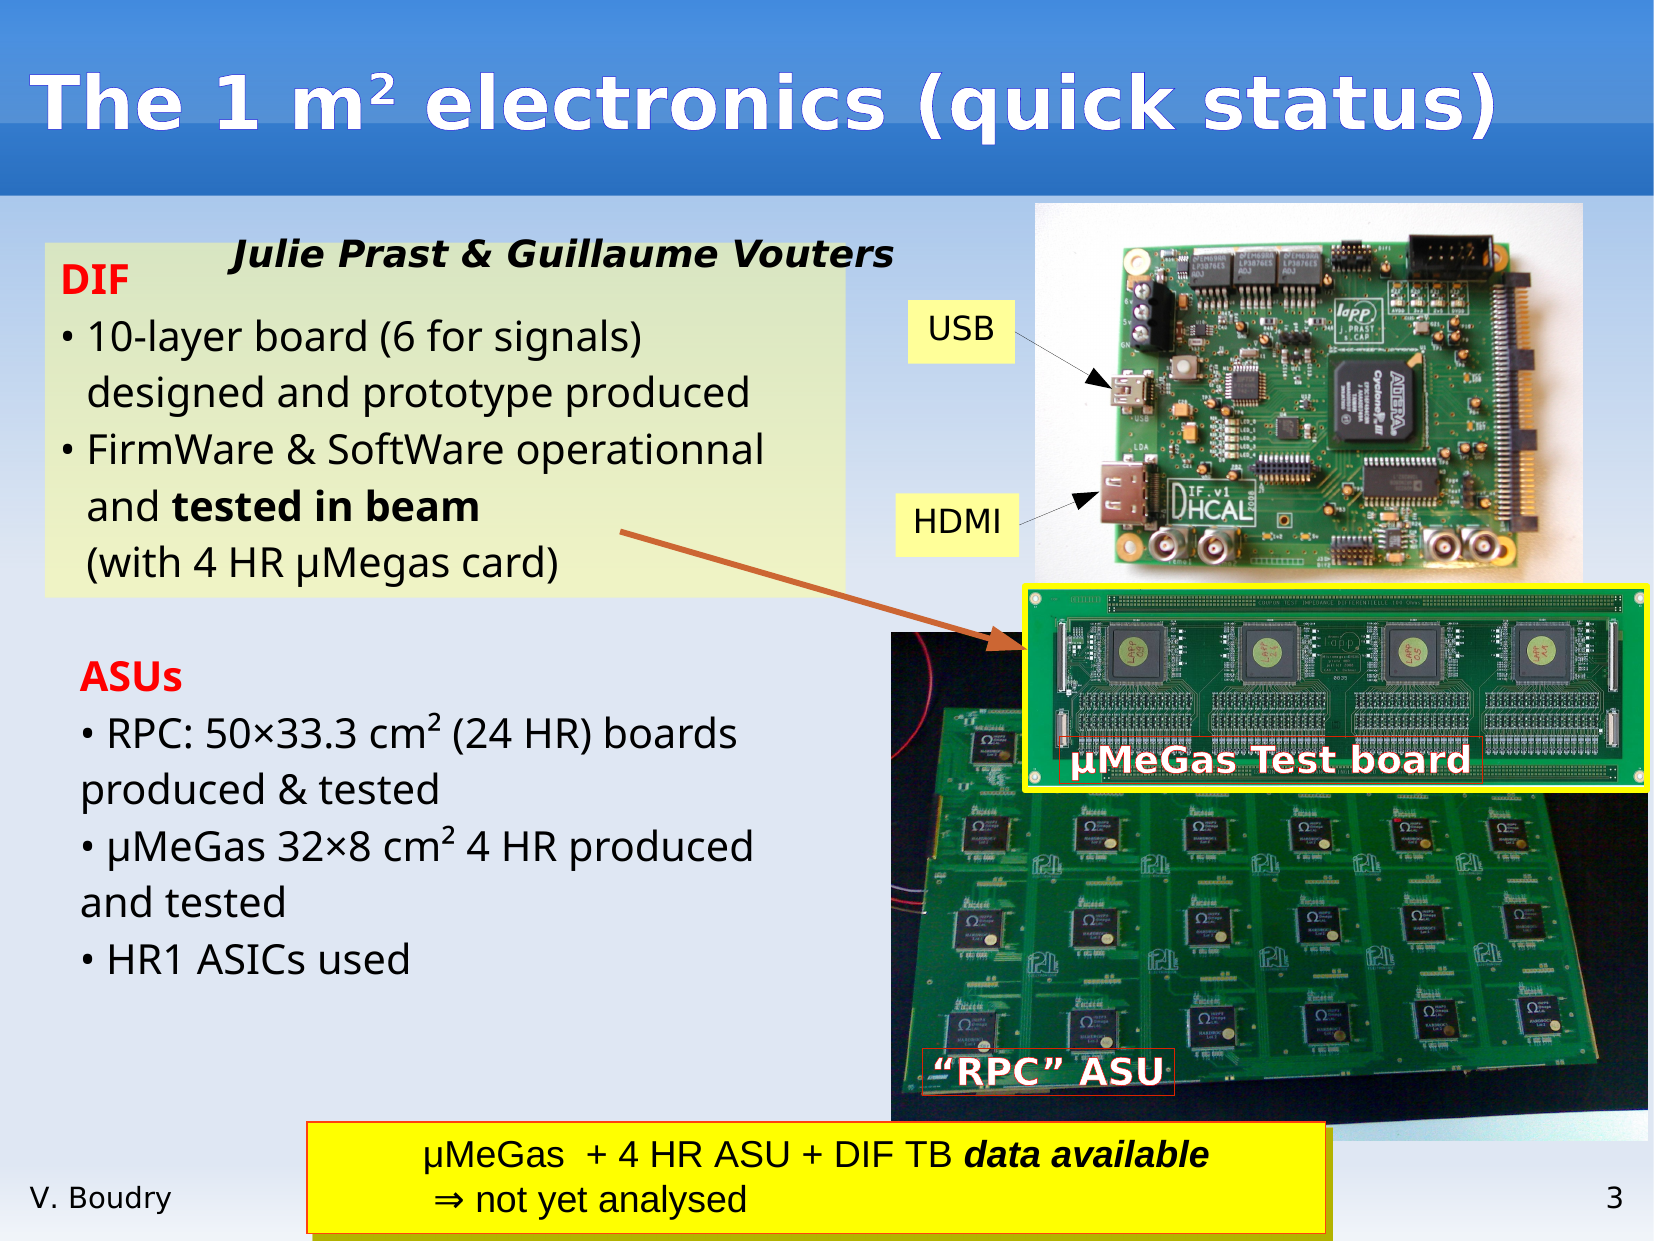

# The 1 m2 electronics (quick status)
Julie Prast & Guillaume Vouters
DIF
10-layer board (6 for signals) designed and prototype produced
FirmWare & SoftWare operationnal and tested in beam
(with 4 HR µMegas card)
USB
HDMI
ASUs
 RPC: 50×33.3 cm² (24 HR) boards produced & tested
 μMeGas 32×8 cm² 4 HR produced
and tested
 HR1 ASICs used
μMeGas Test board
“RPC” ASU
μMeGas + 4 HR ASU + DIF TB data available
 ⇒ not yet analysed
DAQ for the DHCAL status — LLR, 20 jan. 2009
3